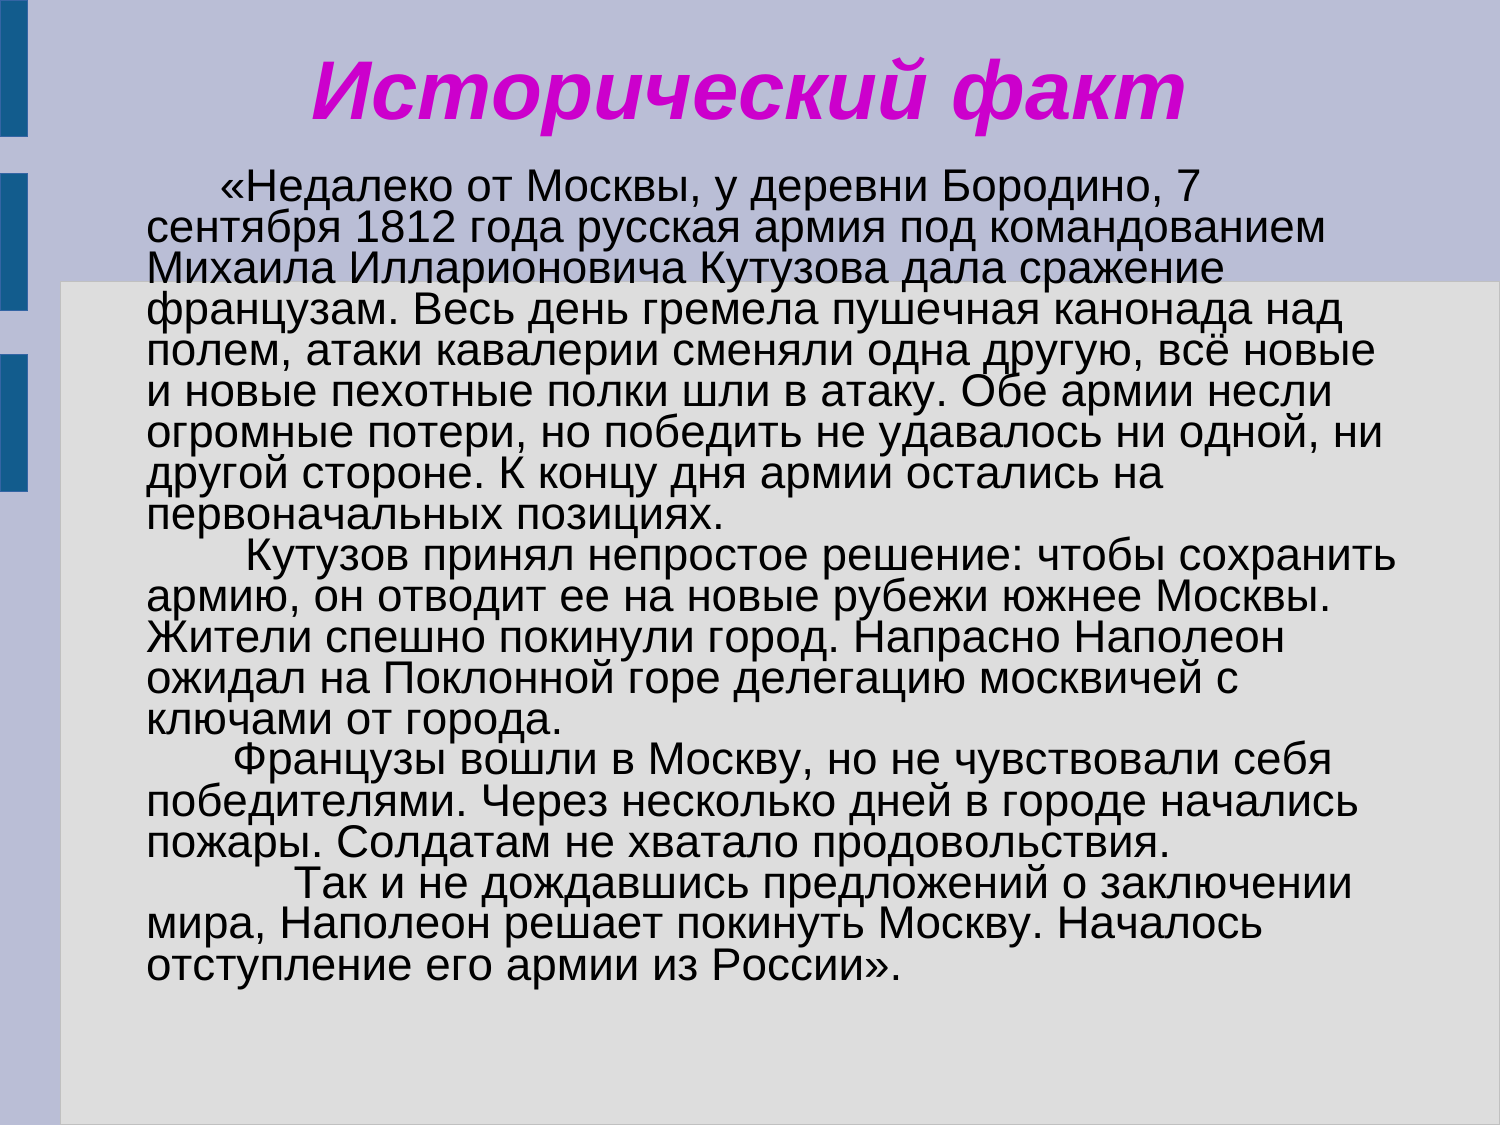

# Исторический факт
 	«Недалеко от Москвы, у деревни Бородино, 7 сентября 1812 года русская армия под командованием Михаила Илларионовича Кутузова дала сражение французам. Весь день гремела пушечная канонада над полем, атаки кавалерии сменяли одна другую, всё новые и новые пехотные полки шли в атаку. Обе армии несли огромные потери, но победить не удавалось ни одной, ни другой стороне. К концу дня армии остались на первоначальных позициях.
    	  Кутузов принял непростое решение: чтобы сохранить армию, он отводит ее на новые рубежи южнее Москвы. Жители спешно покинули город. Напрасно Наполеон ожидал на Поклонной горе делегацию москвичей с ключами от города.
     	 Французы вошли в Москву, но не чувствовали себя победителями. Через несколько дней в городе начались пожары. Солдатам не хватало продовольствия.
      	Так и не дождавшись предложений о заключении мира, Наполеон решает покинуть Москву. Началось отступление его армии из России».